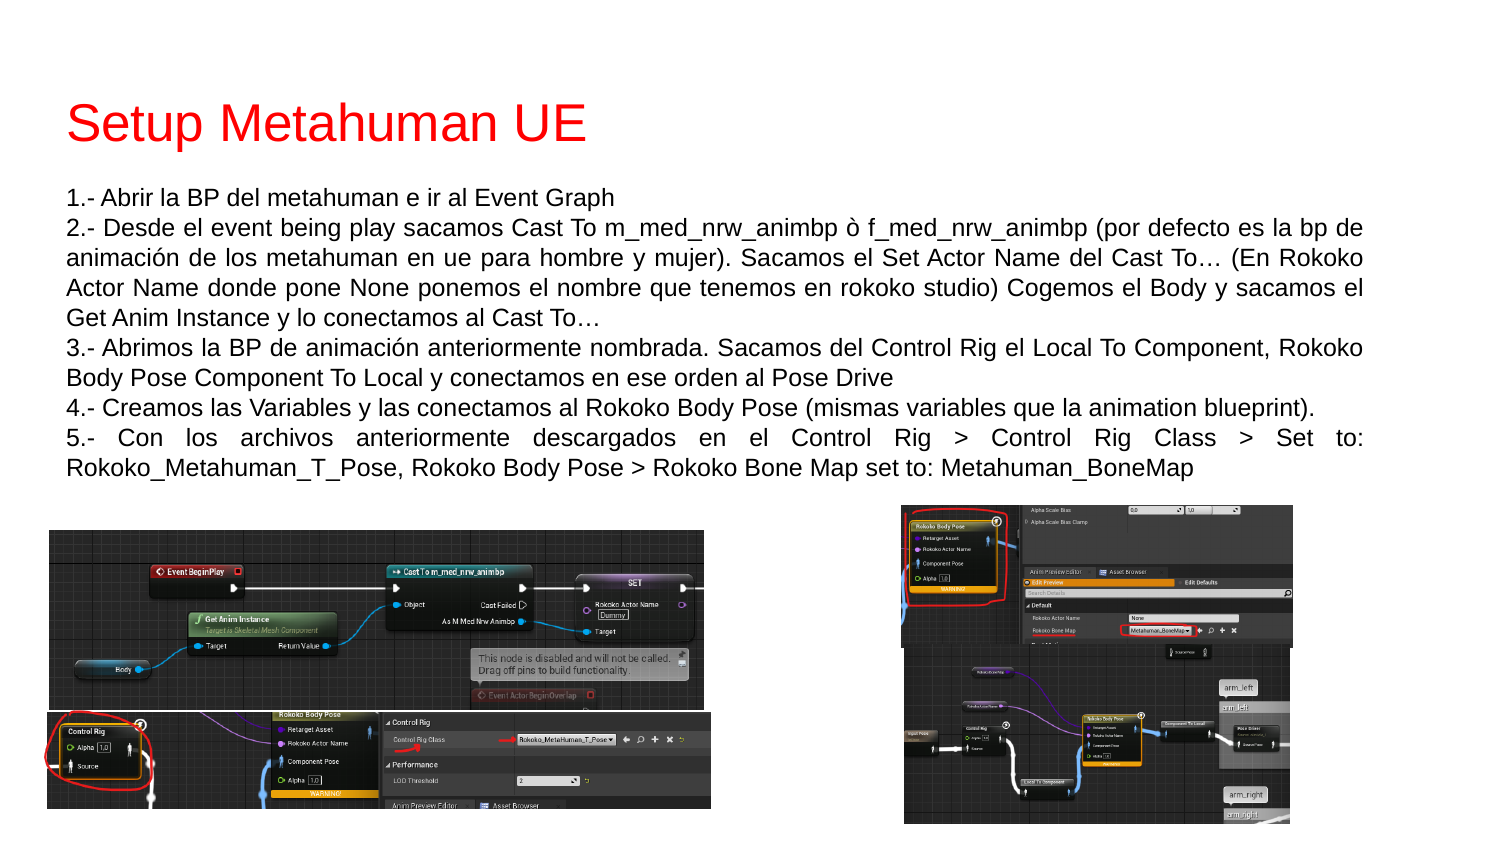

# Setup Metahuman UE
1.- Abrir la BP del metahuman e ir al Event Graph
2.- Desde el event being play sacamos Cast To m_med_nrw_animbp ò f_med_nrw_animbp (por defecto es la bp de animación de los metahuman en ue para hombre y mujer). Sacamos el Set Actor Name del Cast To… (En Rokoko Actor Name donde pone None ponemos el nombre que tenemos en rokoko studio) Cogemos el Body y sacamos el Get Anim Instance y lo conectamos al Cast To…
3.- Abrimos la BP de animación anteriormente nombrada. Sacamos del Control Rig el Local To Component, Rokoko Body Pose Component To Local y conectamos en ese orden al Pose Drive
4.- Creamos las Variables y las conectamos al Rokoko Body Pose (mismas variables que la animation blueprint).
5.- Con los archivos anteriormente descargados en el Control Rig > Control Rig Class > Set to: Rokoko_Metahuman_T_Pose, Rokoko Body Pose > Rokoko Bone Map set to: Metahuman_BoneMap